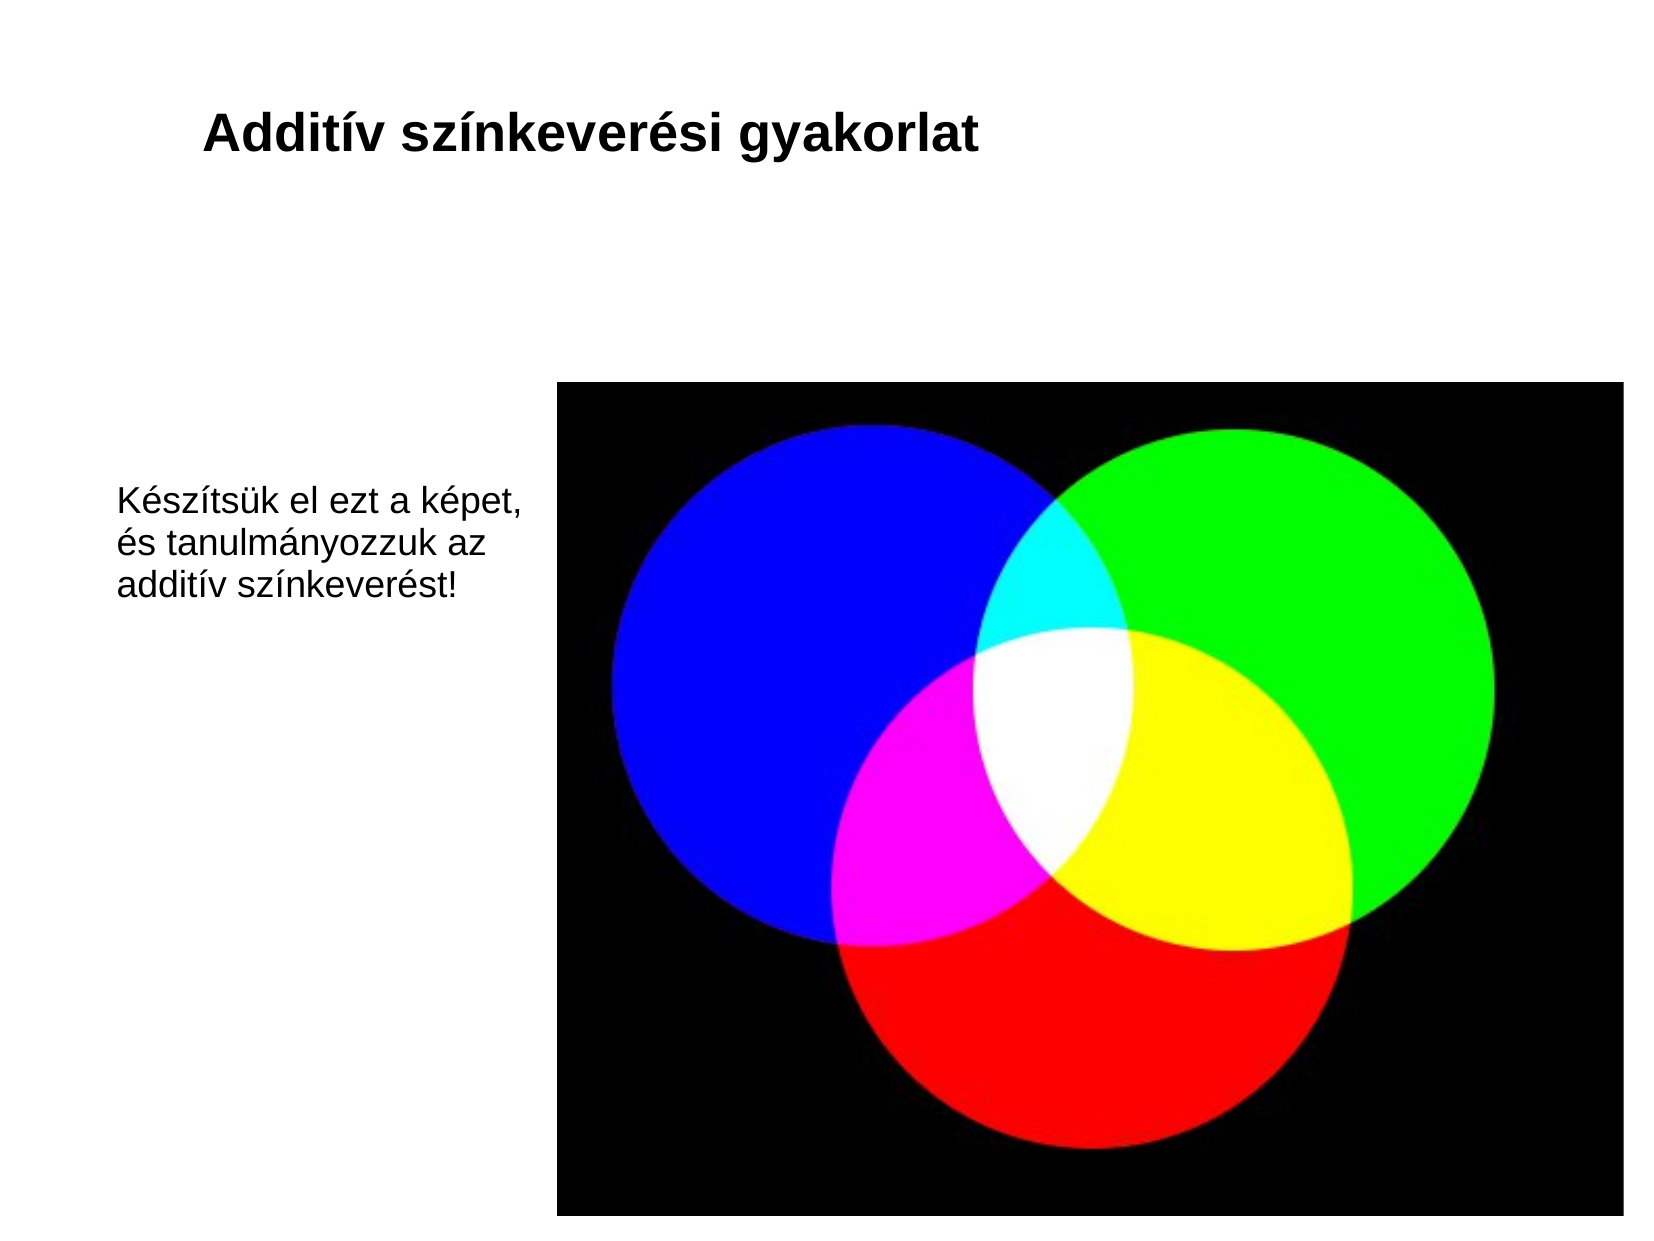

Additív színkeverési gyakorlat
Készítsük el ezt a képet,
és tanulmányozzuk az
additív színkeverést!